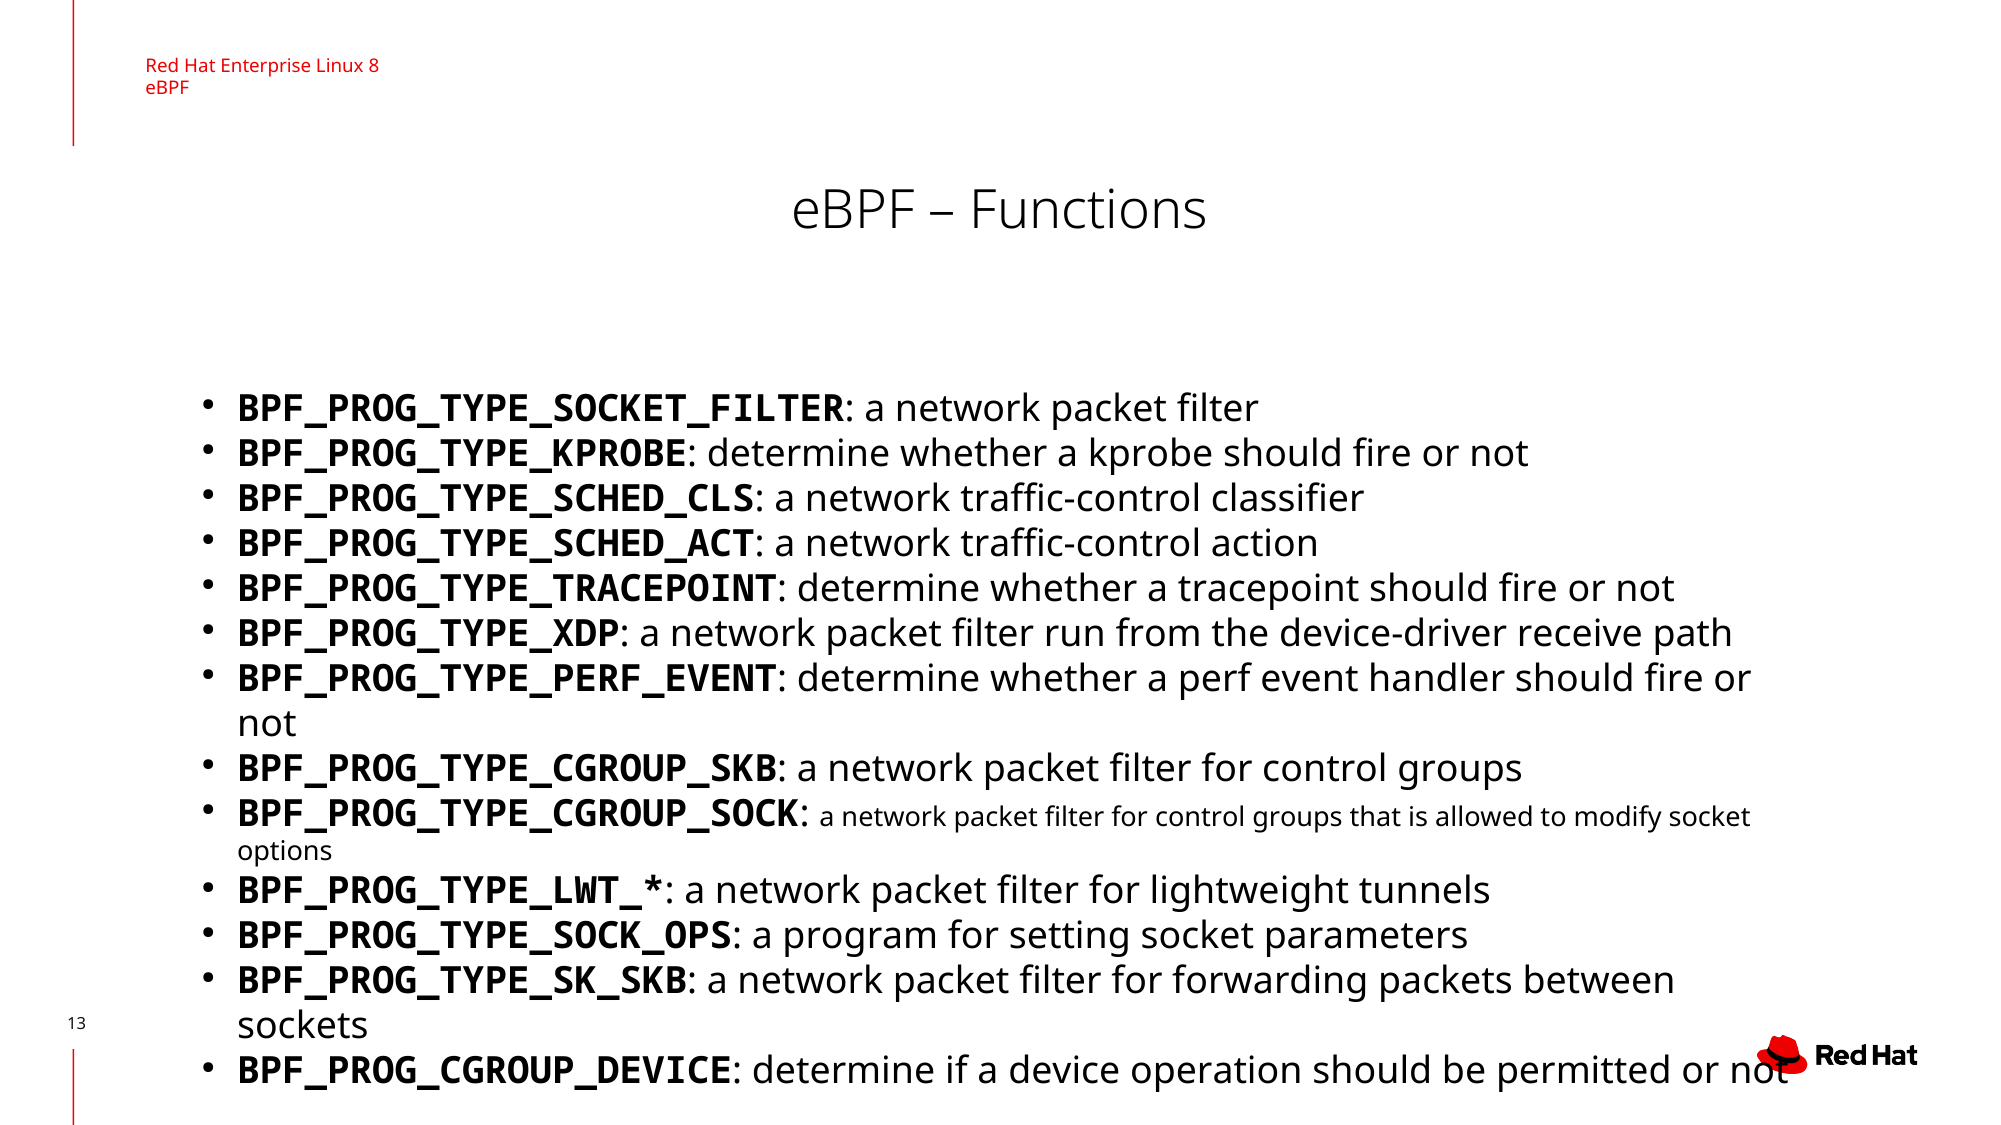

Red Hat Enterprise Linux 8
eBPF
# eBPF – Functions
BPF_PROG_TYPE_SOCKET_FILTER: a network packet filter
BPF_PROG_TYPE_KPROBE: determine whether a kprobe should fire or not
BPF_PROG_TYPE_SCHED_CLS: a network traffic-control classifier
BPF_PROG_TYPE_SCHED_ACT: a network traffic-control action
BPF_PROG_TYPE_TRACEPOINT: determine whether a tracepoint should fire or not
BPF_PROG_TYPE_XDP: a network packet filter run from the device-driver receive path
BPF_PROG_TYPE_PERF_EVENT: determine whether a perf event handler should fire or not
BPF_PROG_TYPE_CGROUP_SKB: a network packet filter for control groups
BPF_PROG_TYPE_CGROUP_SOCK: a network packet filter for control groups that is allowed to modify socket options
BPF_PROG_TYPE_LWT_*: a network packet filter for lightweight tunnels
BPF_PROG_TYPE_SOCK_OPS: a program for setting socket parameters
BPF_PROG_TYPE_SK_SKB: a network packet filter for forwarding packets between sockets
BPF_PROG_CGROUP_DEVICE: determine if a device operation should be permitted or not
13